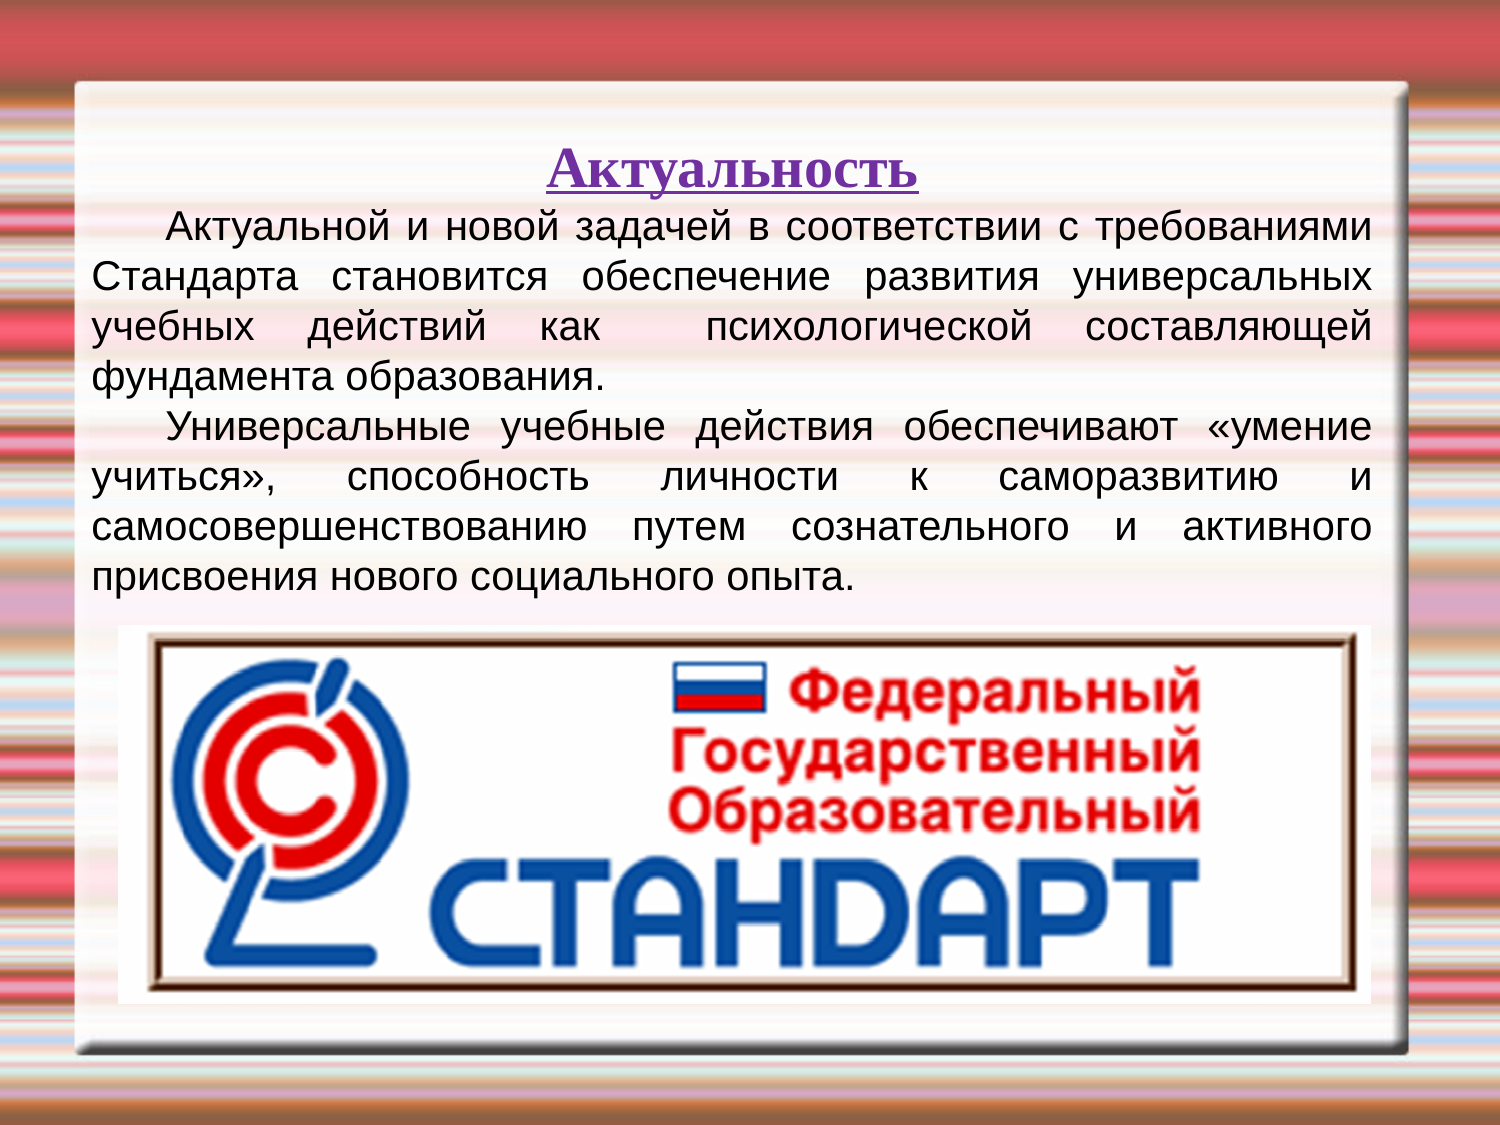

Актуальность
	Актуальной и новой задачей в соответствии с требованиями Стандарта становится обеспечение развития универсальных учебных действий как психологической составляющей фундамента образования.
	Универсальные учебные действия обеспечивают «умение учиться», способность личности к саморазвитию и самосовершенствованию путем сознательного и активного присвоения нового социального опыта.